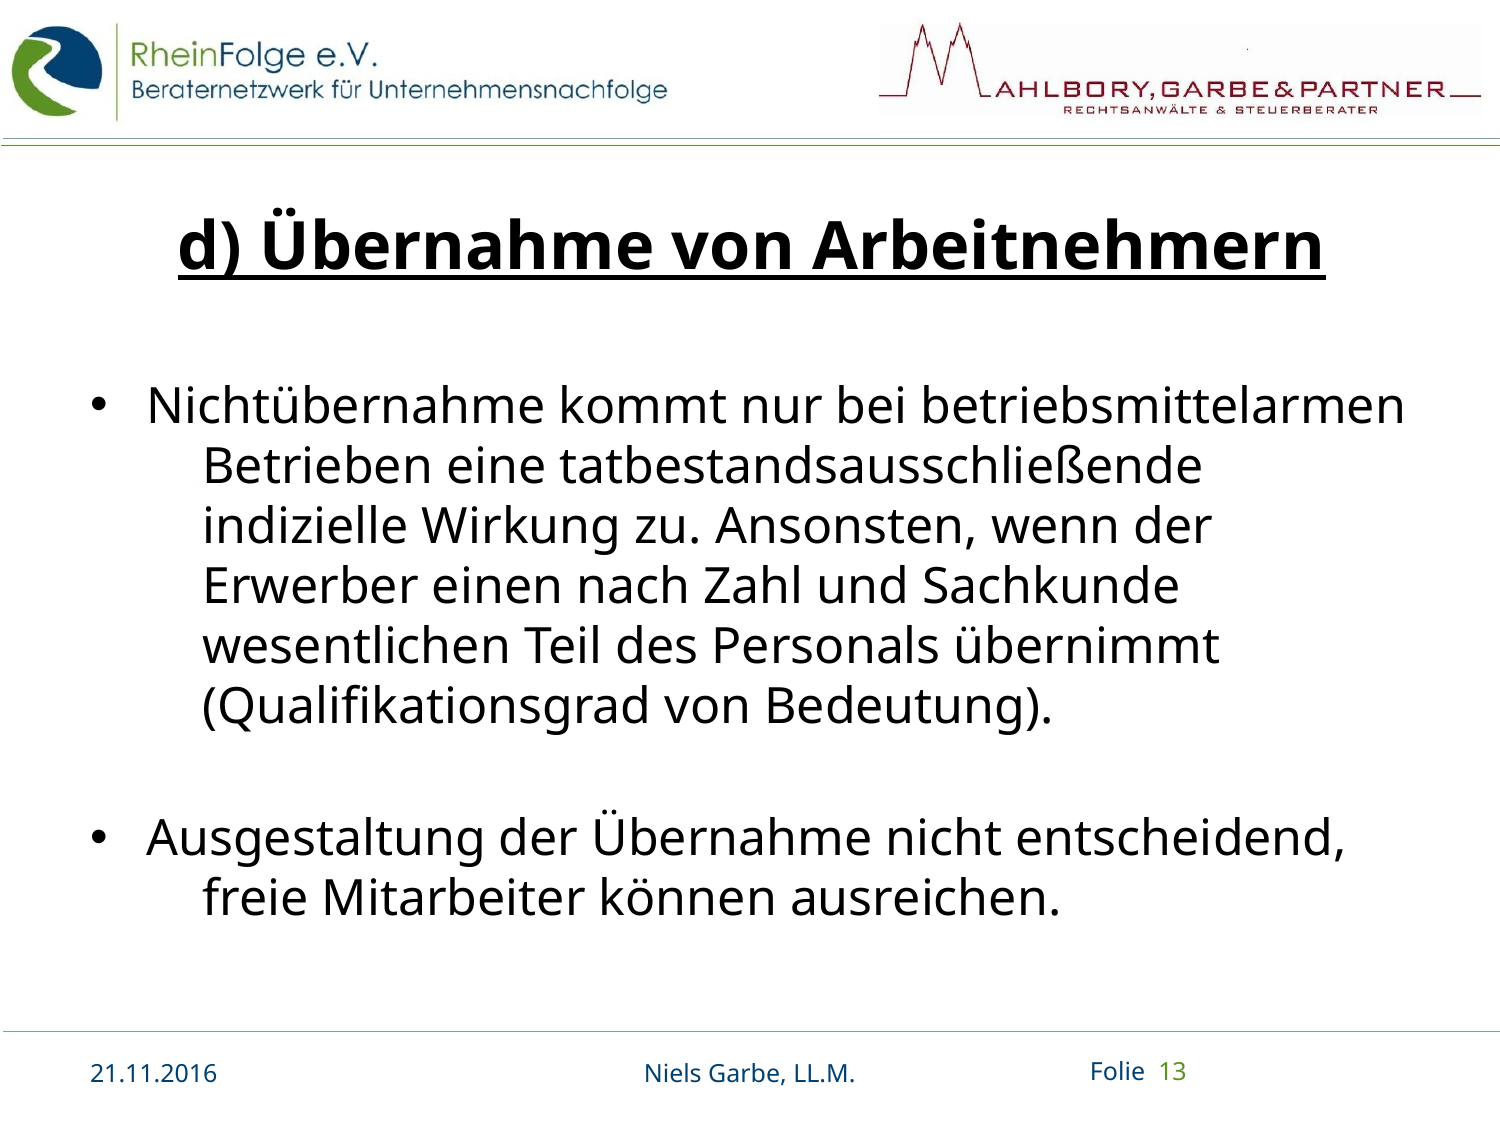

# d) Übernahme von Arbeitnehmern
Nichtübernahme kommt nur bei betriebsmittelarmen Betrieben eine tatbestandsausschließende indizielle Wirkung zu. Ansonsten, wenn der Erwerber einen nach Zahl und Sachkunde wesentlichen Teil des Personals übernimmt (Qualifikationsgrad von Bedeutung).
Ausgestaltung der Übernahme nicht entscheidend, freie Mitarbeiter können ausreichen.
21.11.2016
Niels Garbe, LL.M.
Folie